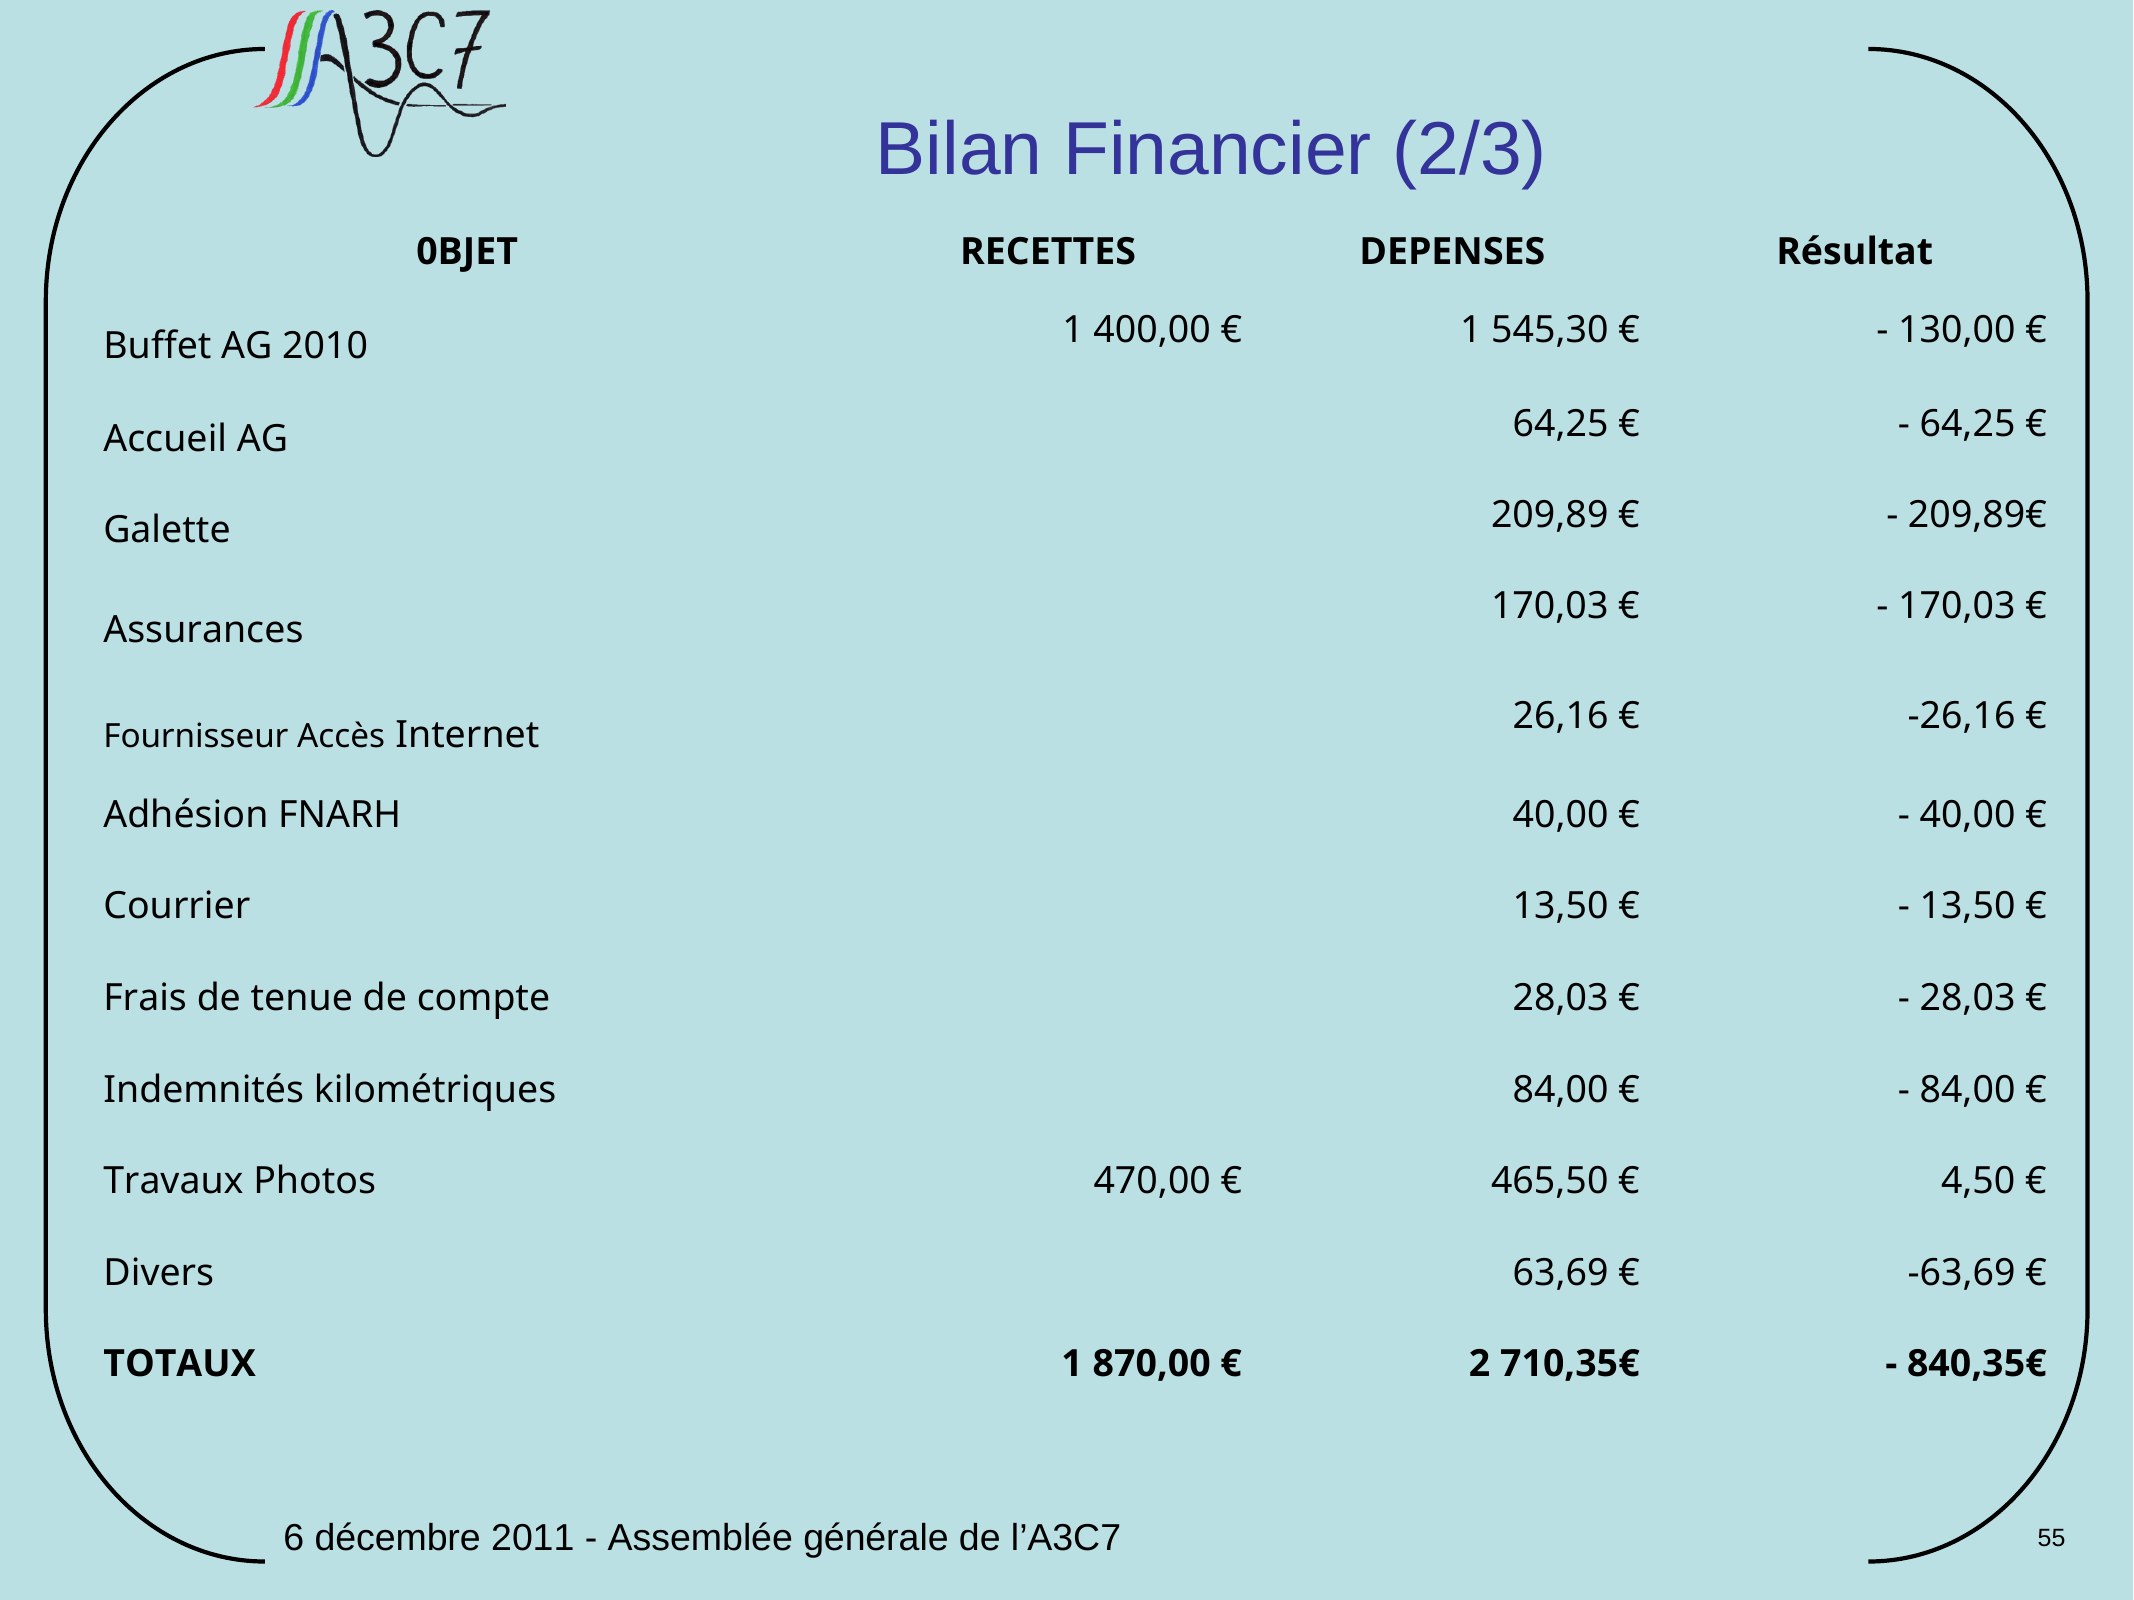

# Bilan Financier (2/3)
| 0BJET | RECETTES | DEPENSES | Résultat |
| --- | --- | --- | --- |
| Buffet AG 2010 | 1 400,00 € | 1 545,30 € | - 130,00 € |
| Accueil AG | | 64,25 € | - 64,25 € |
| Galette | | 209,89 € | - 209,89€ |
| Assurances | | 170,03 € | - 170,03 € |
| Fournisseur Accès Internet | | 26,16 € | -26,16 € |
| Adhésion FNARH | | 40,00 € | - 40,00 € |
| Courrier | | 13,50 € | - 13,50 € |
| Frais de tenue de compte | | 28,03 € | - 28,03 € |
| Indemnités kilométriques | | 84,00 € | - 84,00 € |
| Travaux Photos | 470,00 € | 465,50 € | 4,50 € |
| Divers | | 63,69 € | -63,69 € |
| TOTAUX | 1 870,00 € | 2 710,35€ | - 840,35€ |
6 décembre 2011 - Assemblée générale de l’A3C7
55